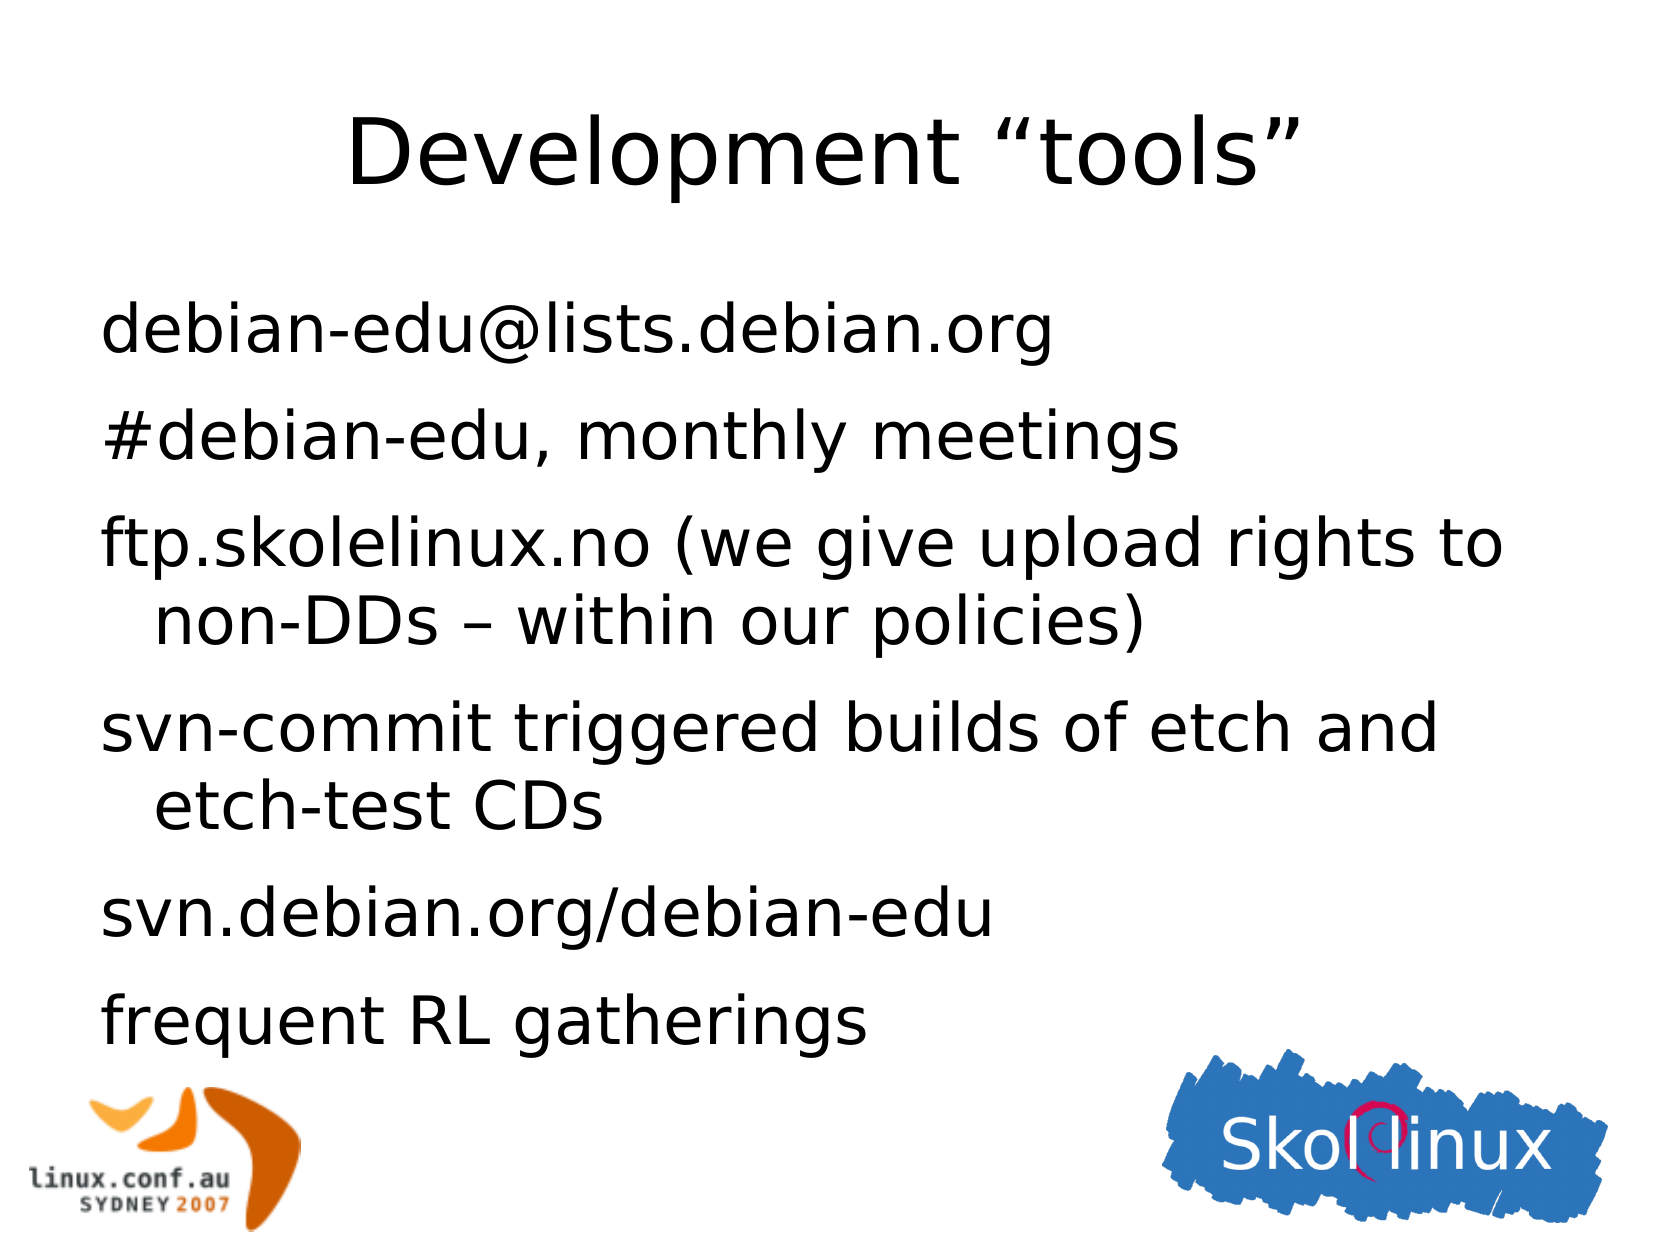

# Development “tools”
debian-edu@lists.debian.org
#debian-edu, monthly meetings
ftp.skolelinux.no (we give upload rights to non-DDs – within our policies)
svn-commit triggered builds of etch and etch-test CDs
svn.debian.org/debian-edu
frequent RL gatherings